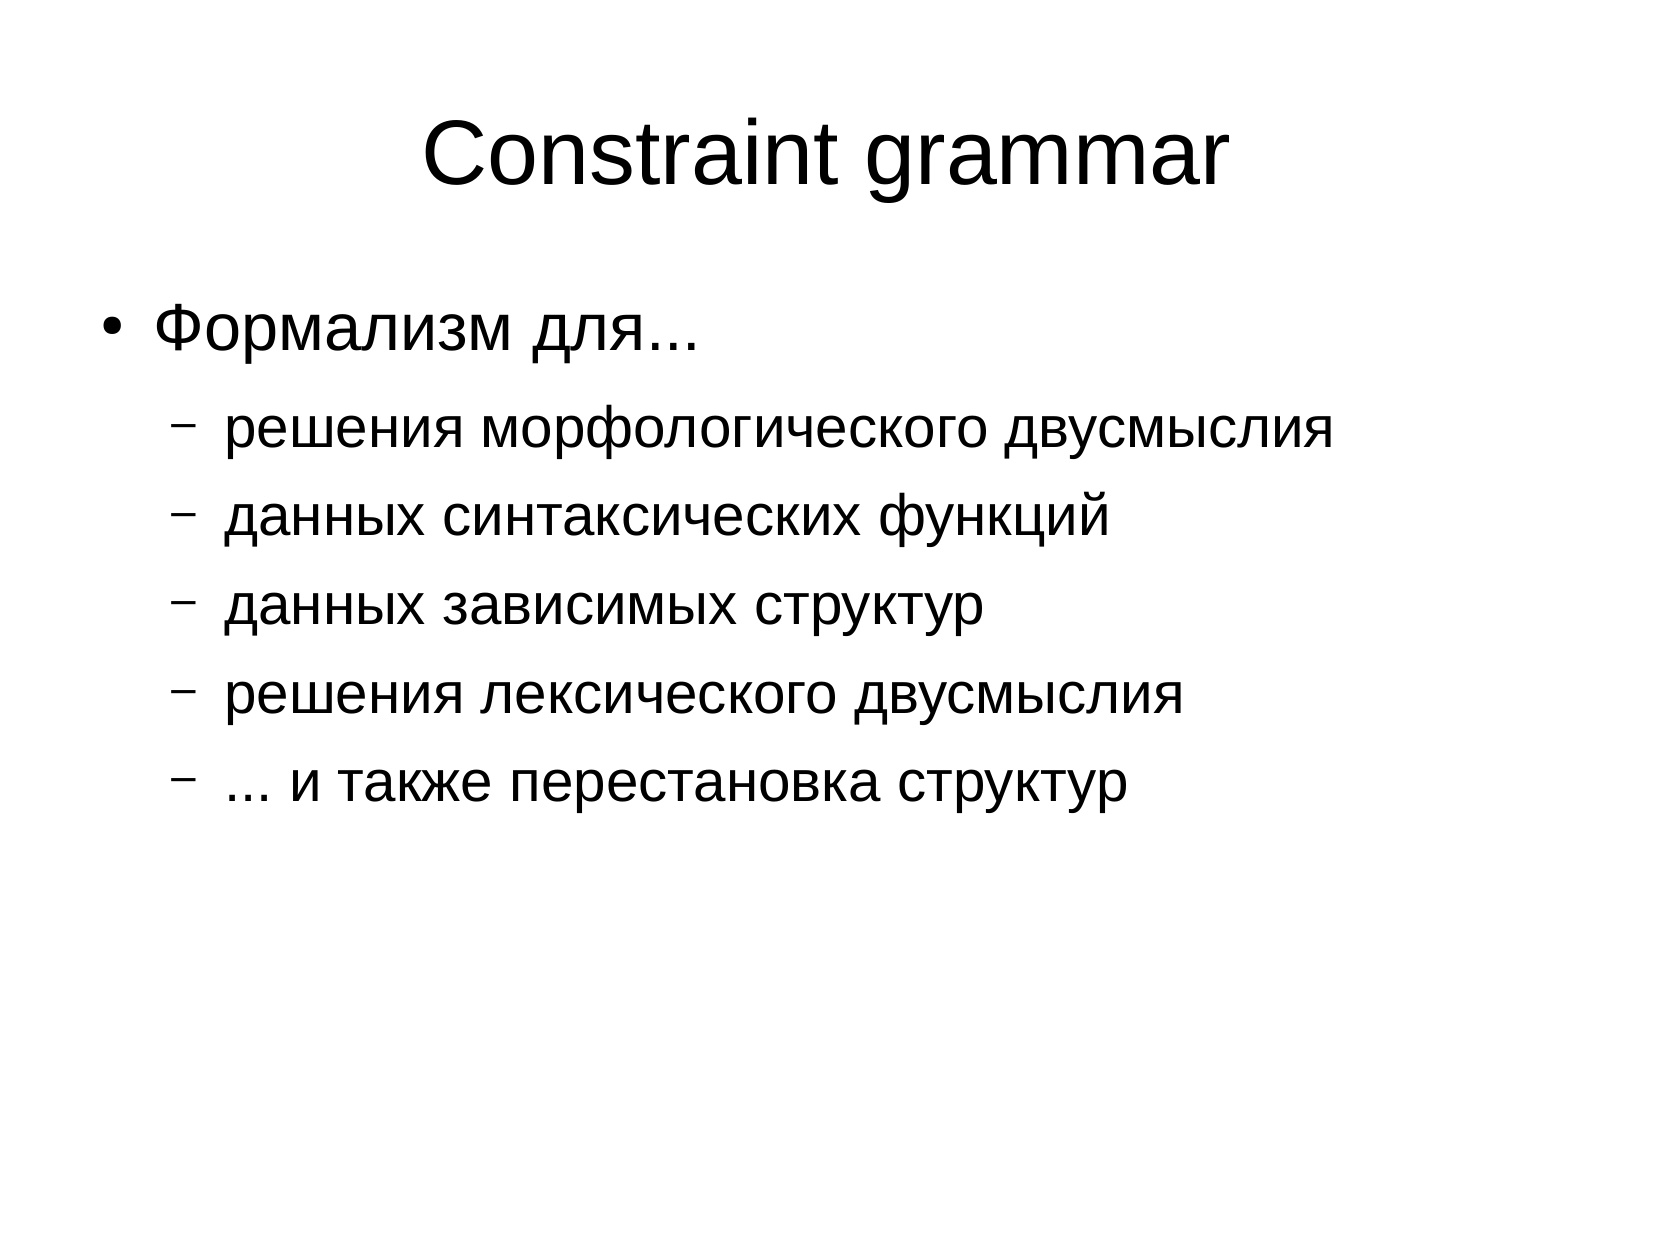

# Constraint grammar
Формализм для...
решения морфологического двусмыслия
данных синтаксических функций
данных зависимых структур
решения лексического двусмыслия
... и также перестановка структур